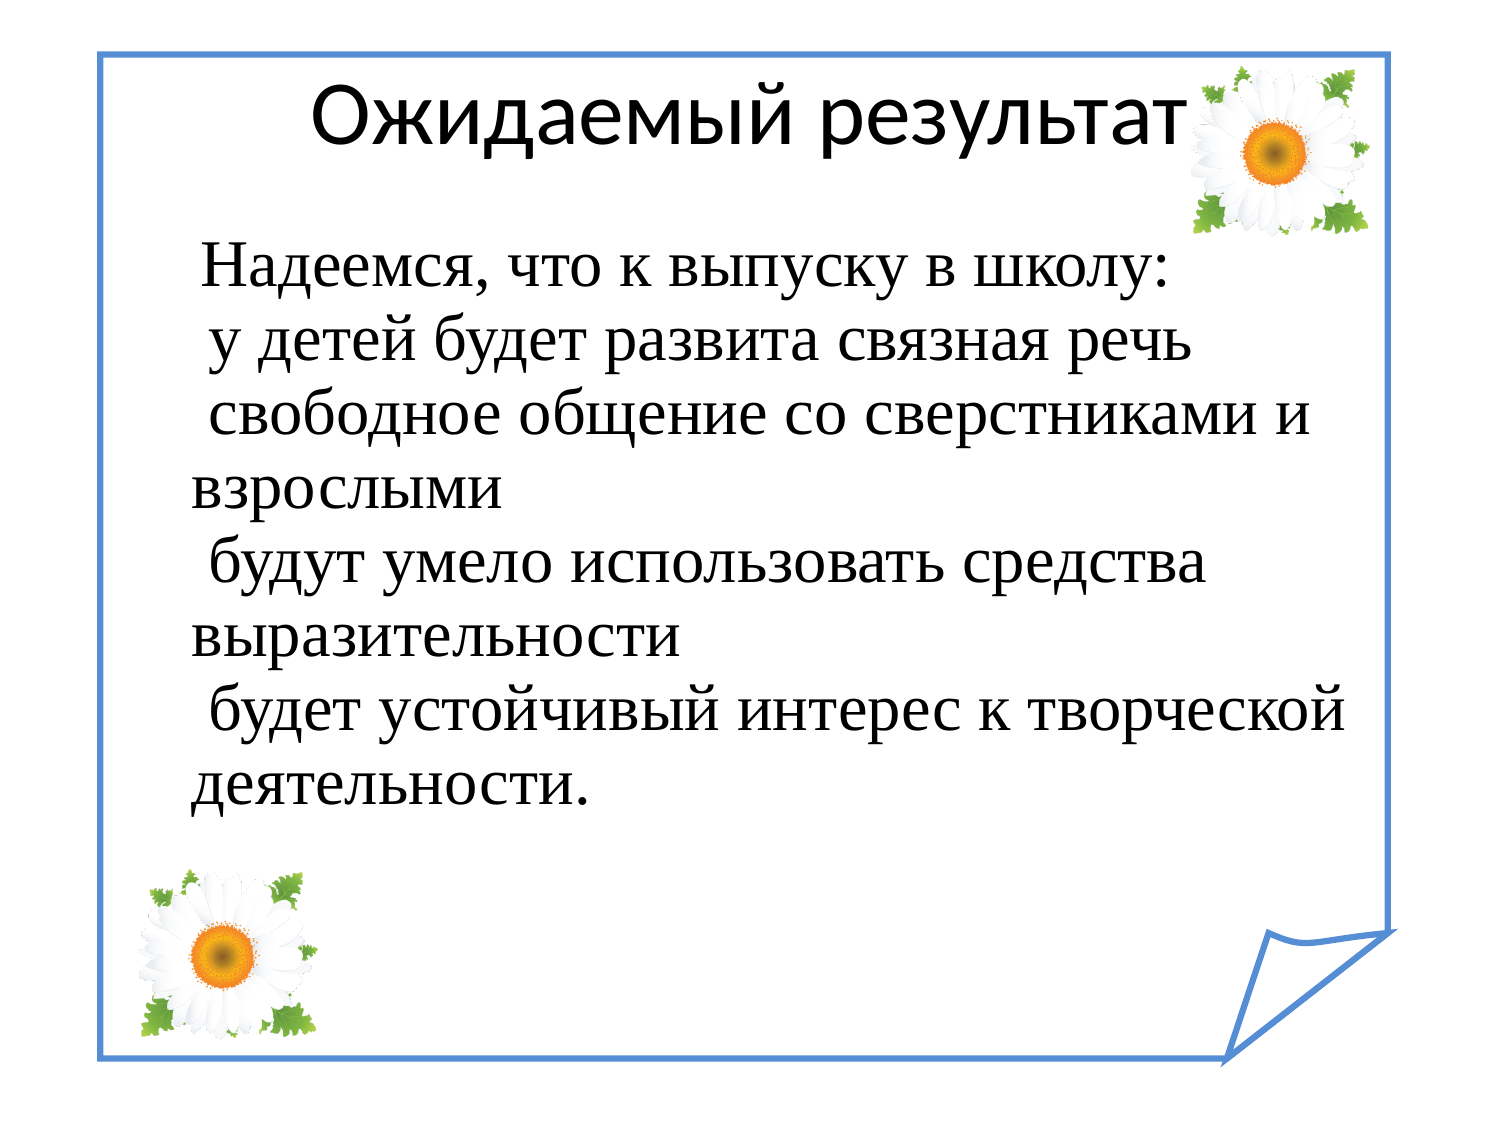

# Ожидаемый результат
 Надеемся, что к выпуску в школу:
 у детей будет развита связная речь
 свободное общение со сверстниками и взрослыми
 будут умело использовать средства выразительности
 будет устойчивый интерес к творческой деятельности.